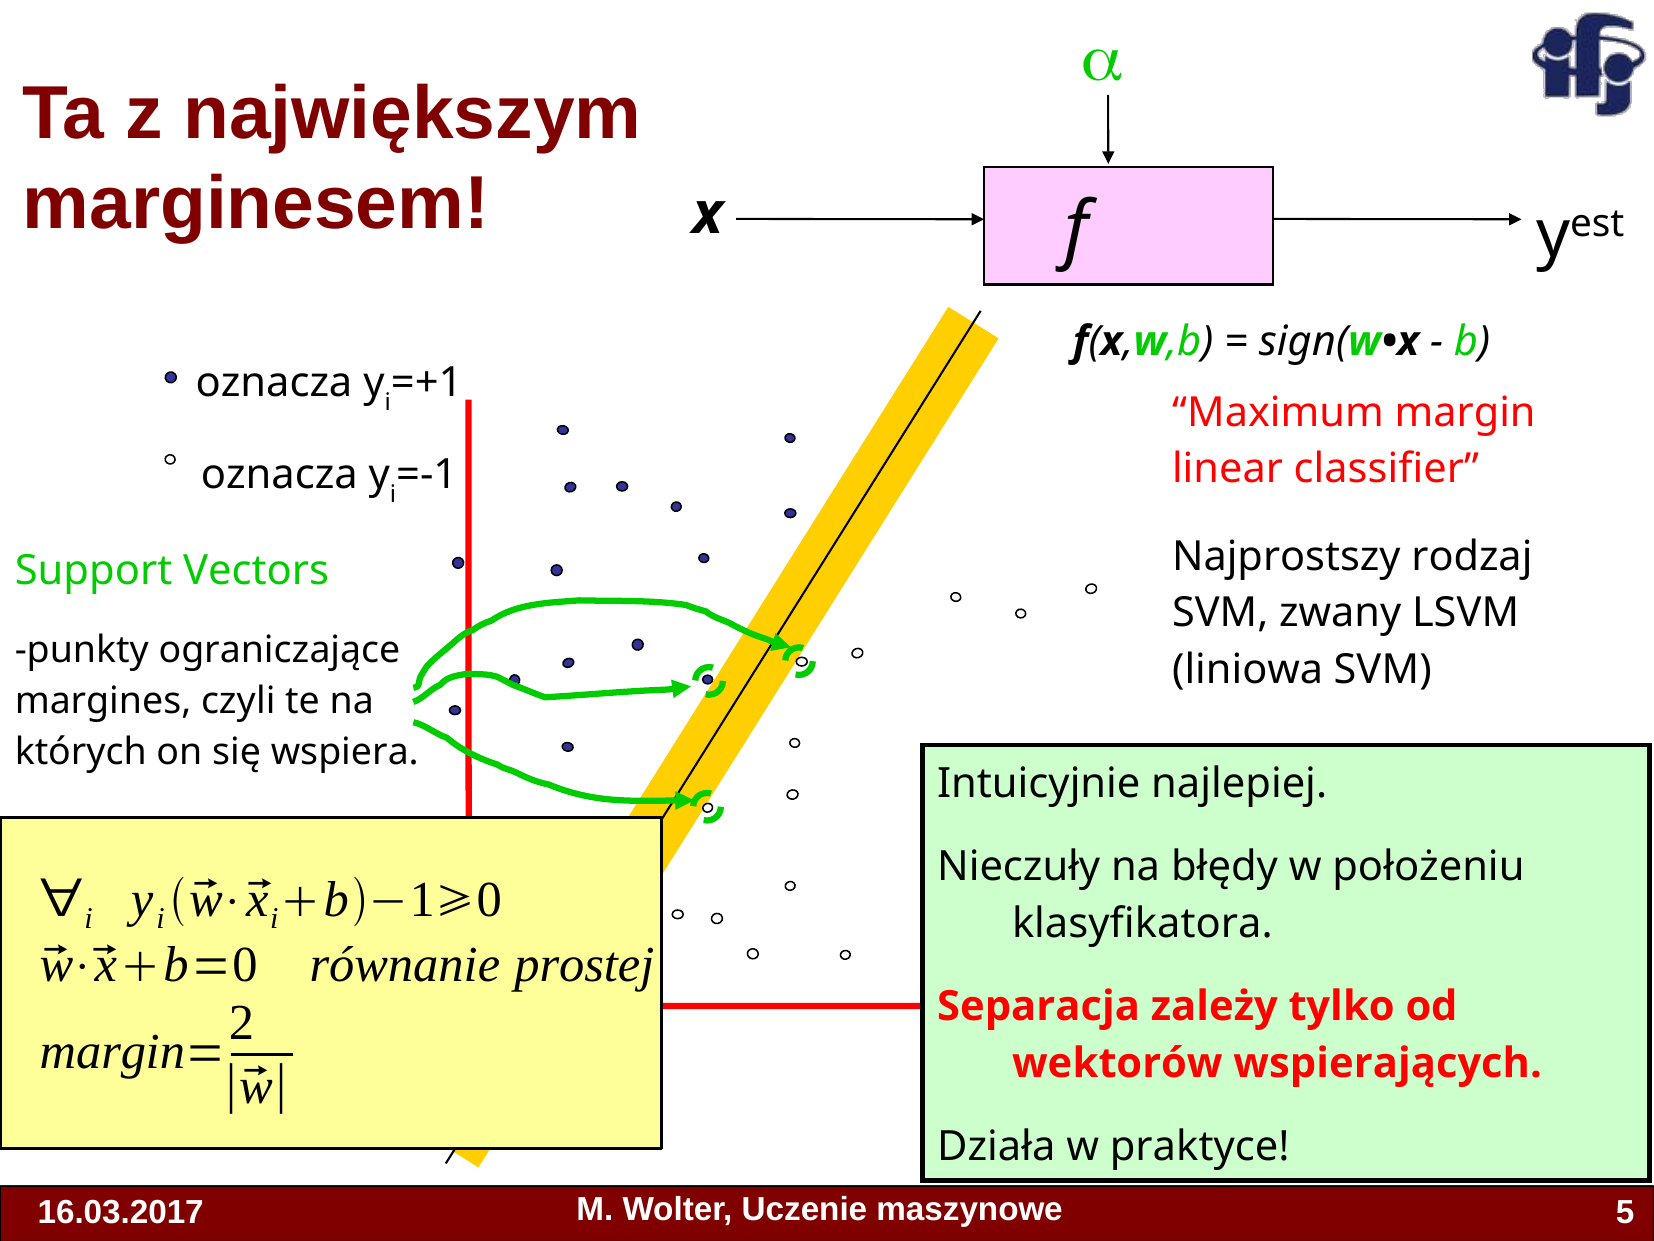

# Ta z największym marginesem!

x
f
yest
f(x,w,b) = sign(w•x - b)
 oznacza yi=+1
 oznacza yi=-1
“Maximum margin linear classifier”
Najprostszy rodzaj SVM, zwany LSVM (liniowa SVM)
Support Vectors
-punkty ograniczające margines, czyli te na których on się wspiera.
Intuicyjnie najlepiej.
Nieczuły na błędy w położeniu klasyfikatora.
Separacja zależy tylko od wektorów wspierających.
Działa w praktyce!
7.11.2007
Marcin Wolter, "Support Vector Machines"